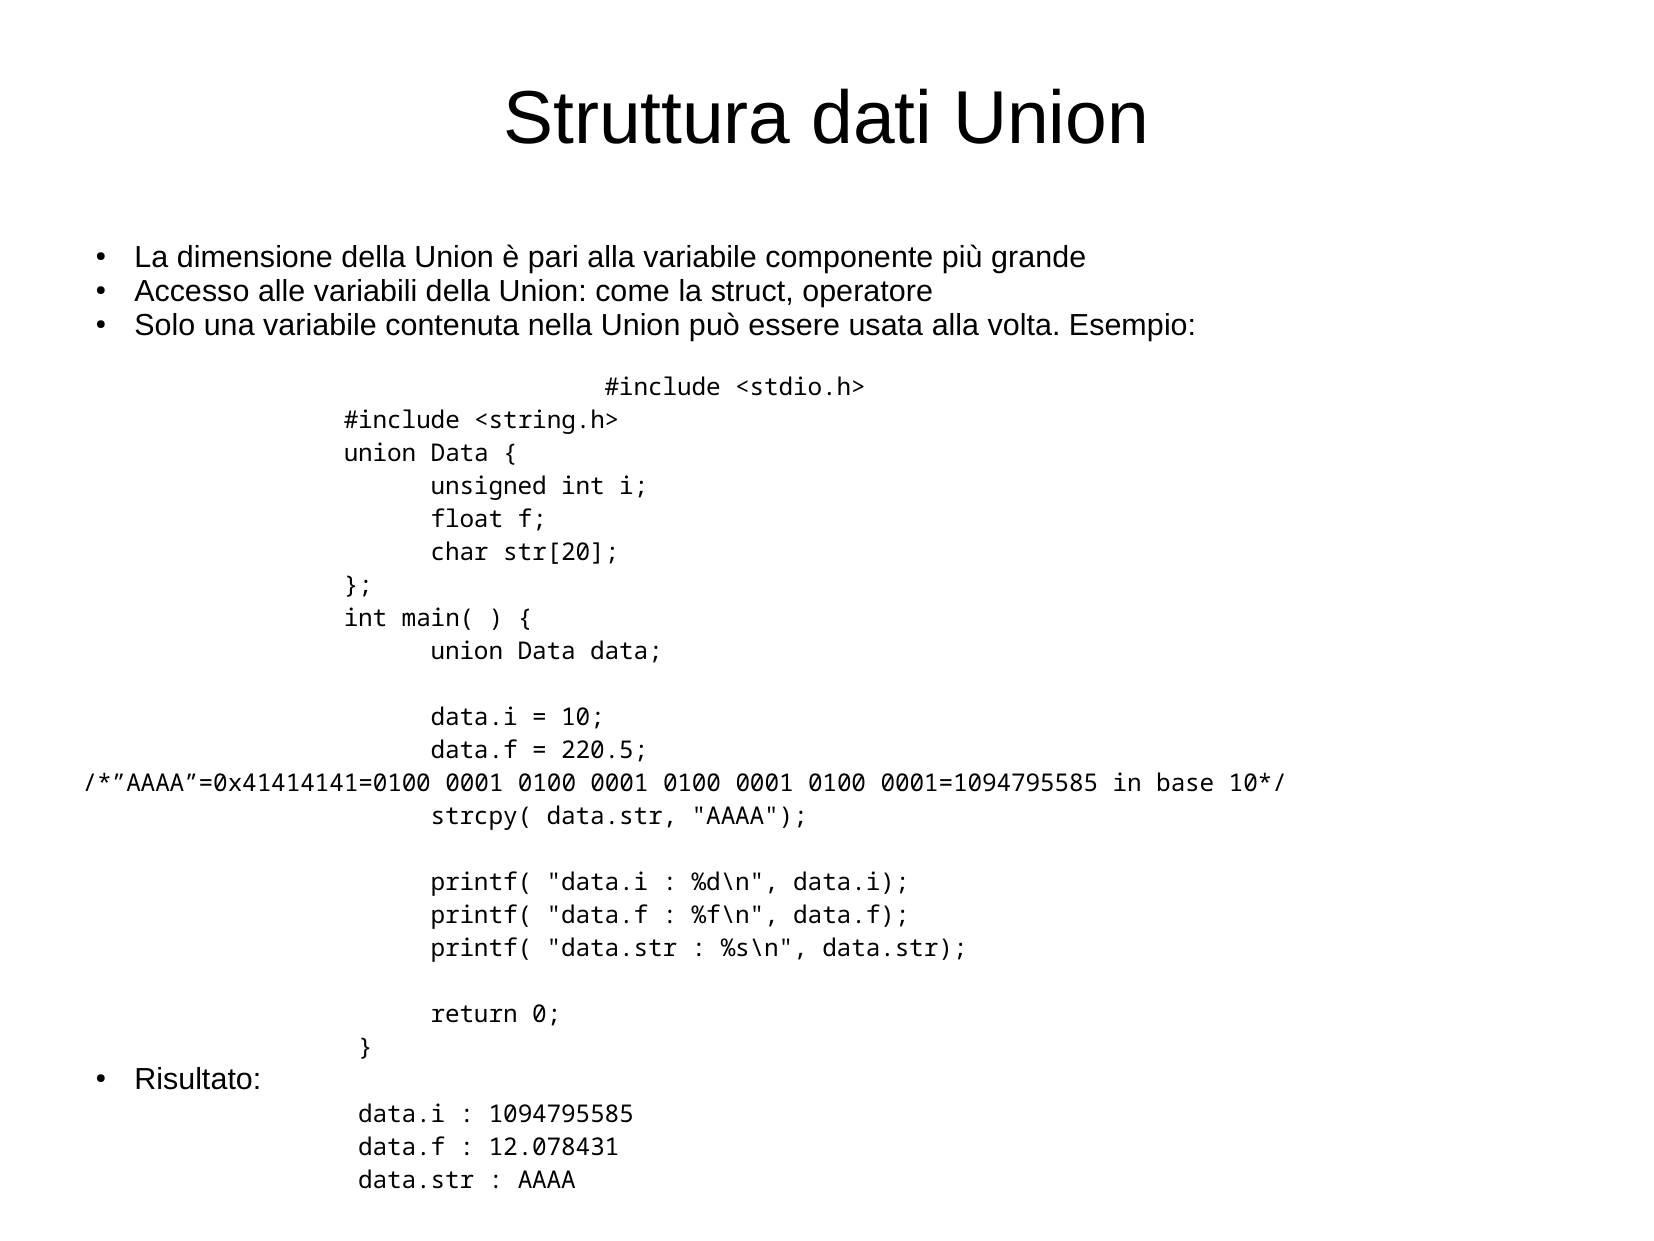

# Struttura dati Union
La dimensione della Union è pari alla variabile componente più grande
Accesso alle variabili della Union: come la struct, operatore
Solo una variabile contenuta nella Union può essere usata alla volta. Esempio:
 #include <stdio.h>
 #include <string.h>
 union Data {
 unsigned int i;
 float f;
 char str[20];
 };
 int main( ) {
 union Data data;
 data.i = 10;
 data.f = 220.5;
/*”AAAA”=0x41414141=0100 0001 0100 0001 0100 0001 0100 0001=1094795585 in base 10*/
 strcpy( data.str, "AAAA");
 printf( "data.i : %d\n", data.i);
 printf( "data.f : %f\n", data.f);
 printf( "data.str : %s\n", data.str);
 return 0;
 }
Risultato:
 data.i : 1094795585
 data.f : 12.078431
 data.str : AAAA